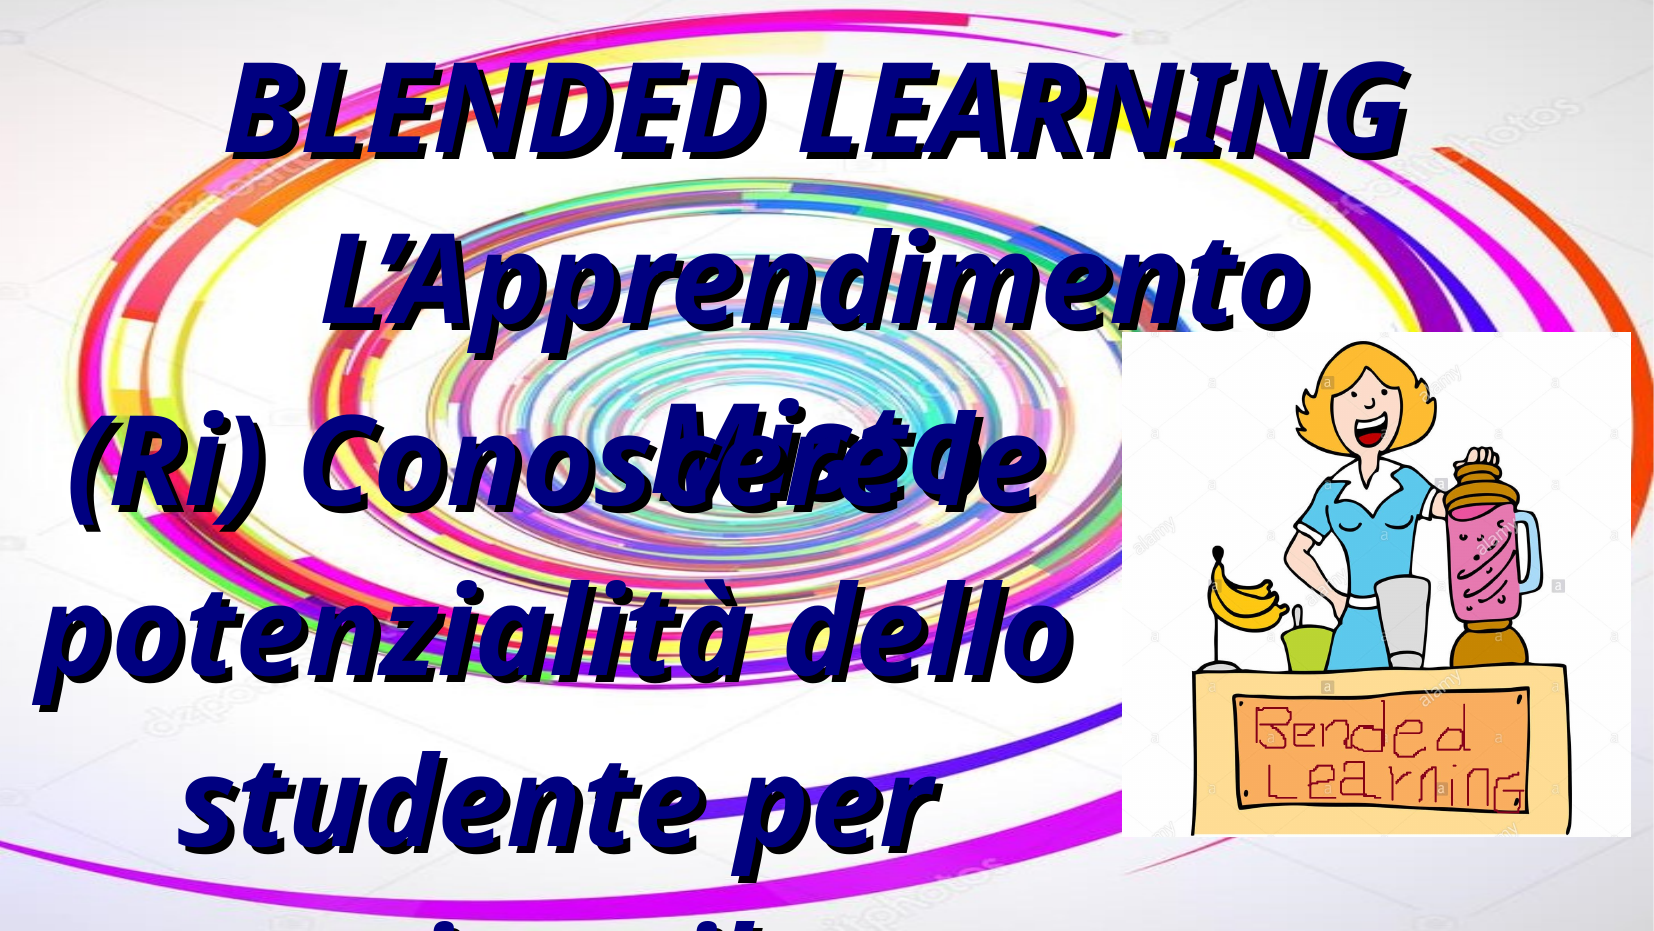

BLENDED LEARNING L’Apprendimento Misto
(Ri) Conoscere le potenzialità dello studente per tracciare il suo percorso di apprendimento